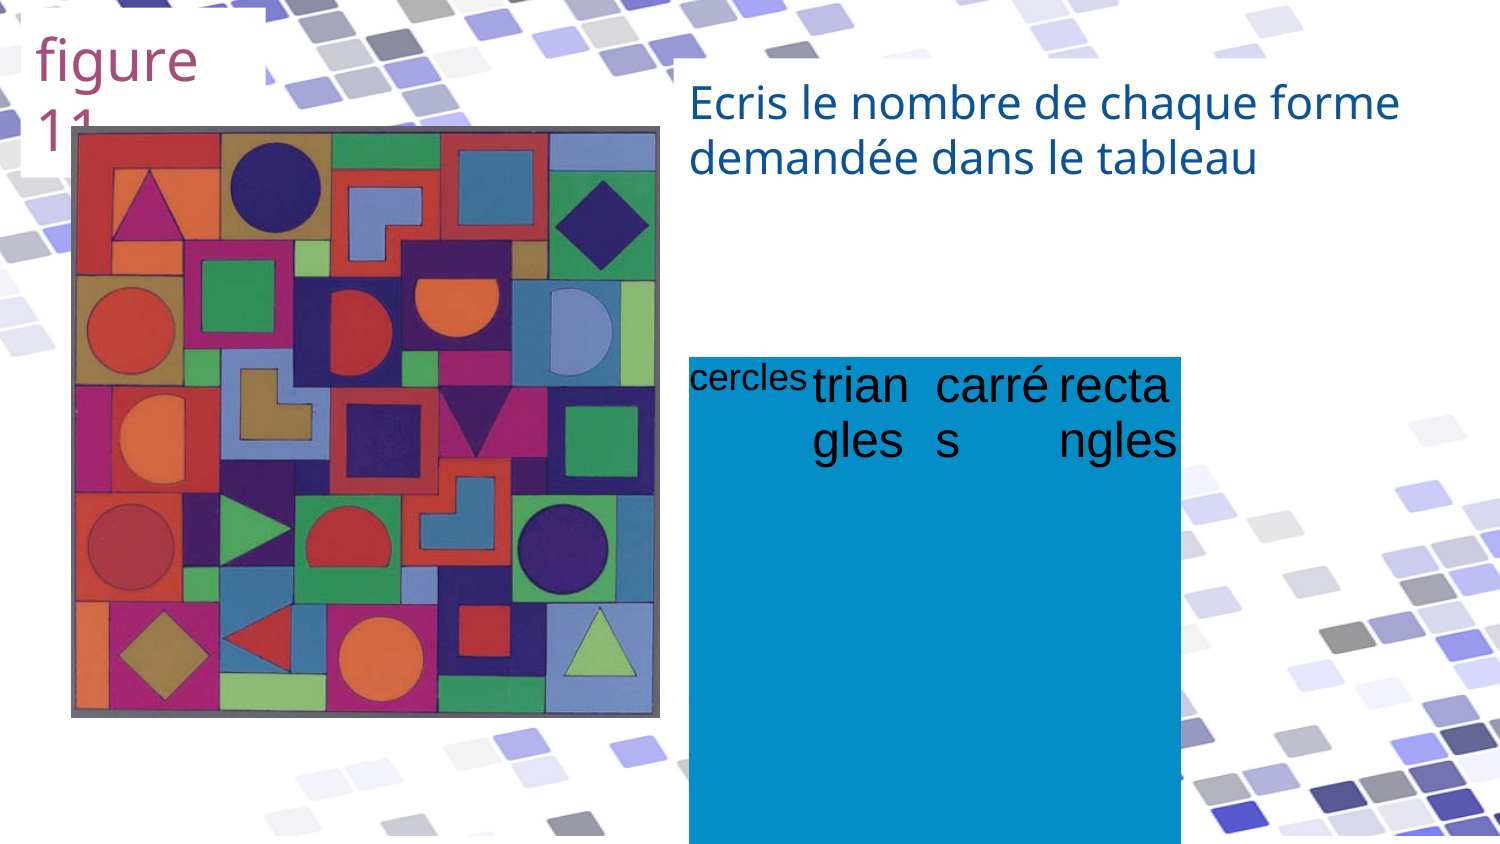

figure 11
Ecris le nombre de chaque forme demandée dans le tableau
Pour insérer une image, clique droit copier/ coller
| cercles | triangles | carrés | rectangles |
| --- | --- | --- | --- |
| | | | |